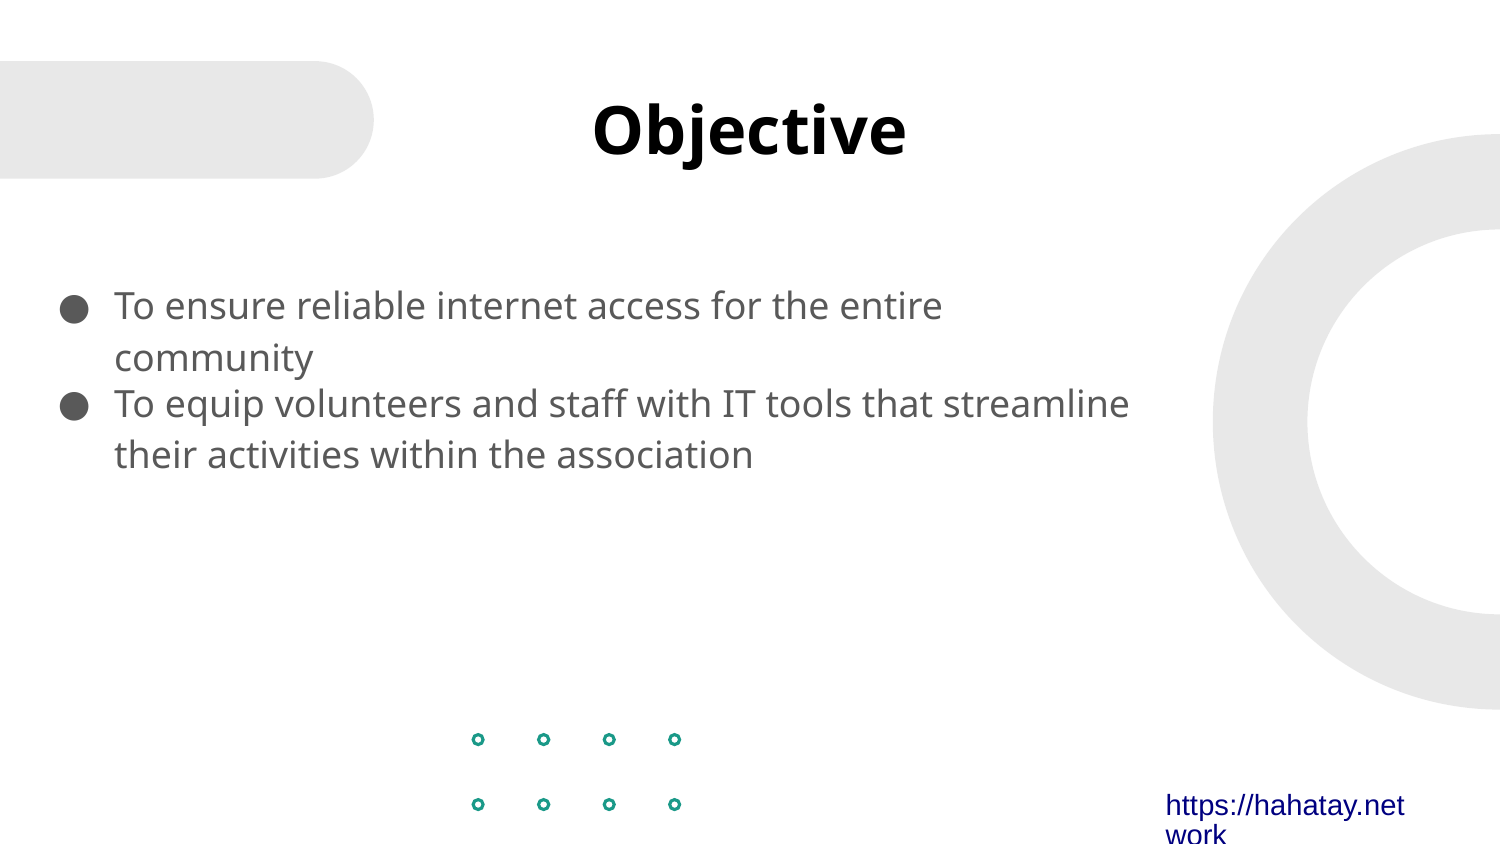

Objective
To ensure reliable internet access for the entire community
To equip volunteers and staff with IT tools that streamline their activities within the association